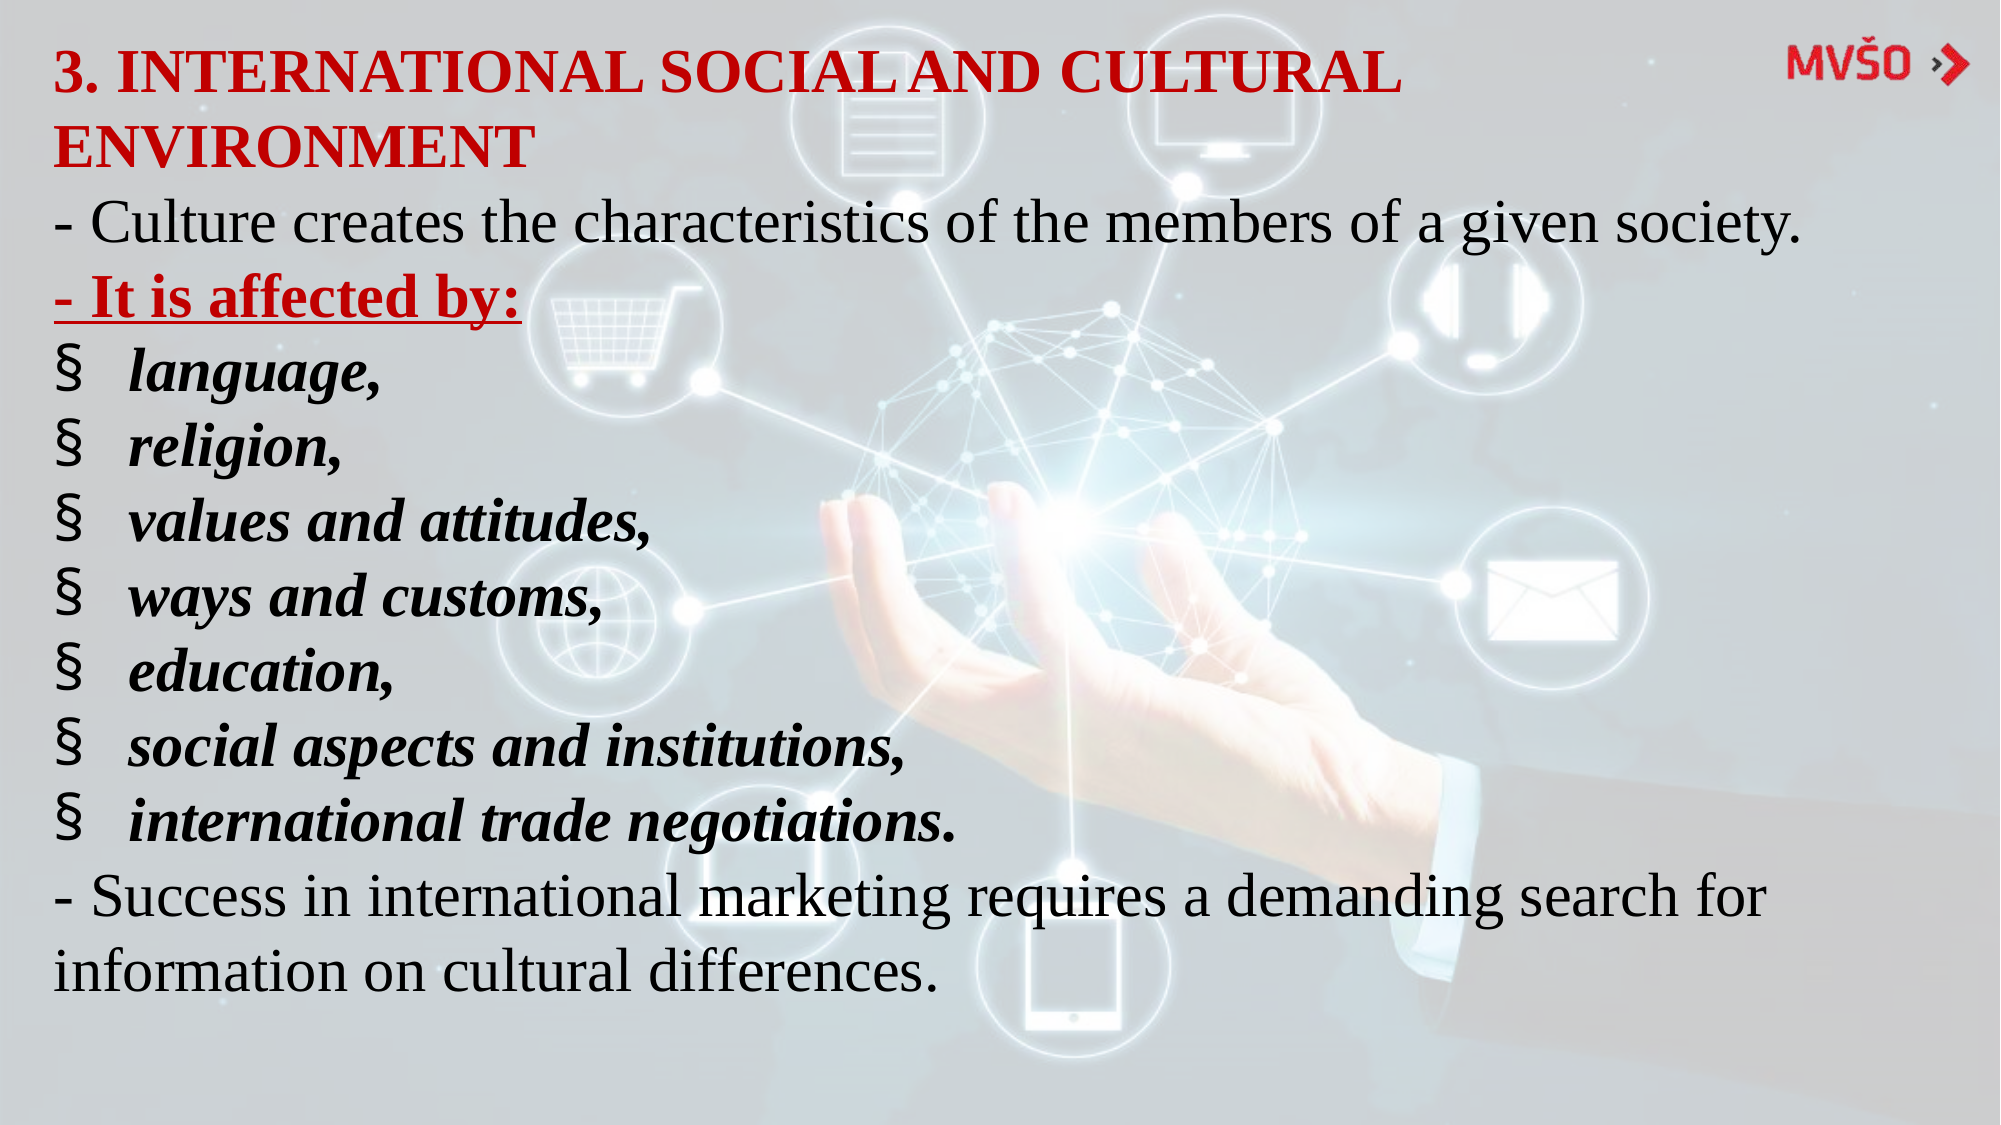

3. INTERNATIONAL SOCIAL AND CULTURAL
ENVIRONMENT
- Culture creates the characteristics of the members of a given society.
- It is affected by:
language,
religion,
values and attitudes,
ways and customs,
education,
social aspects and institutions,
international trade negotiations.
- Success in international marketing requires a demanding search for information on cultural differences.